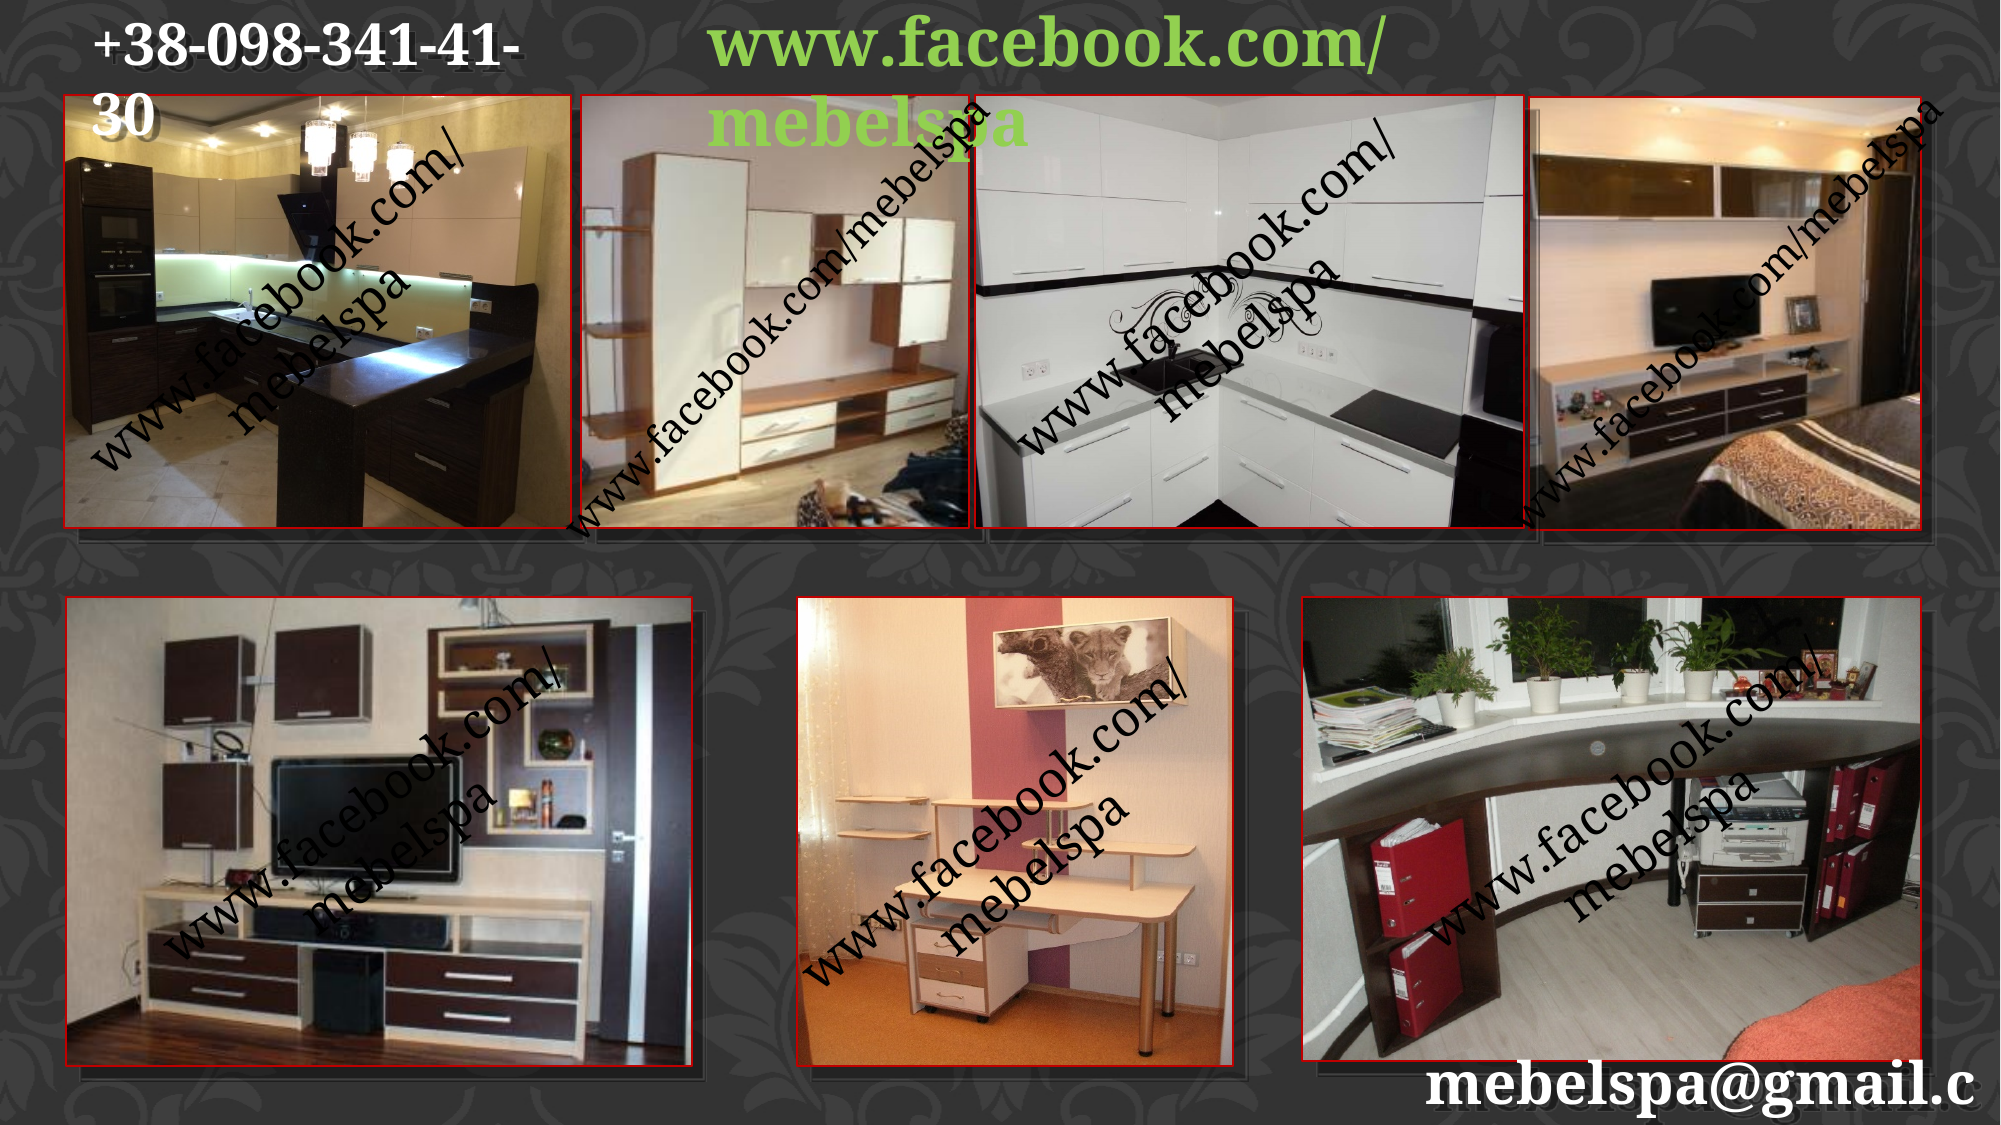

+38-098-341-41-30
www.facebook.com/mebelspa
www.facebook.com/mebelspa
www.facebook.com/mebelspa
www.facebook.com/mebelspa
www.facebook.com/mebelspa
www.facebook.com/mebelspa
www.facebook.com/mebelspa
www.facebook.com/mebelspa
mebelspa@gmail.com